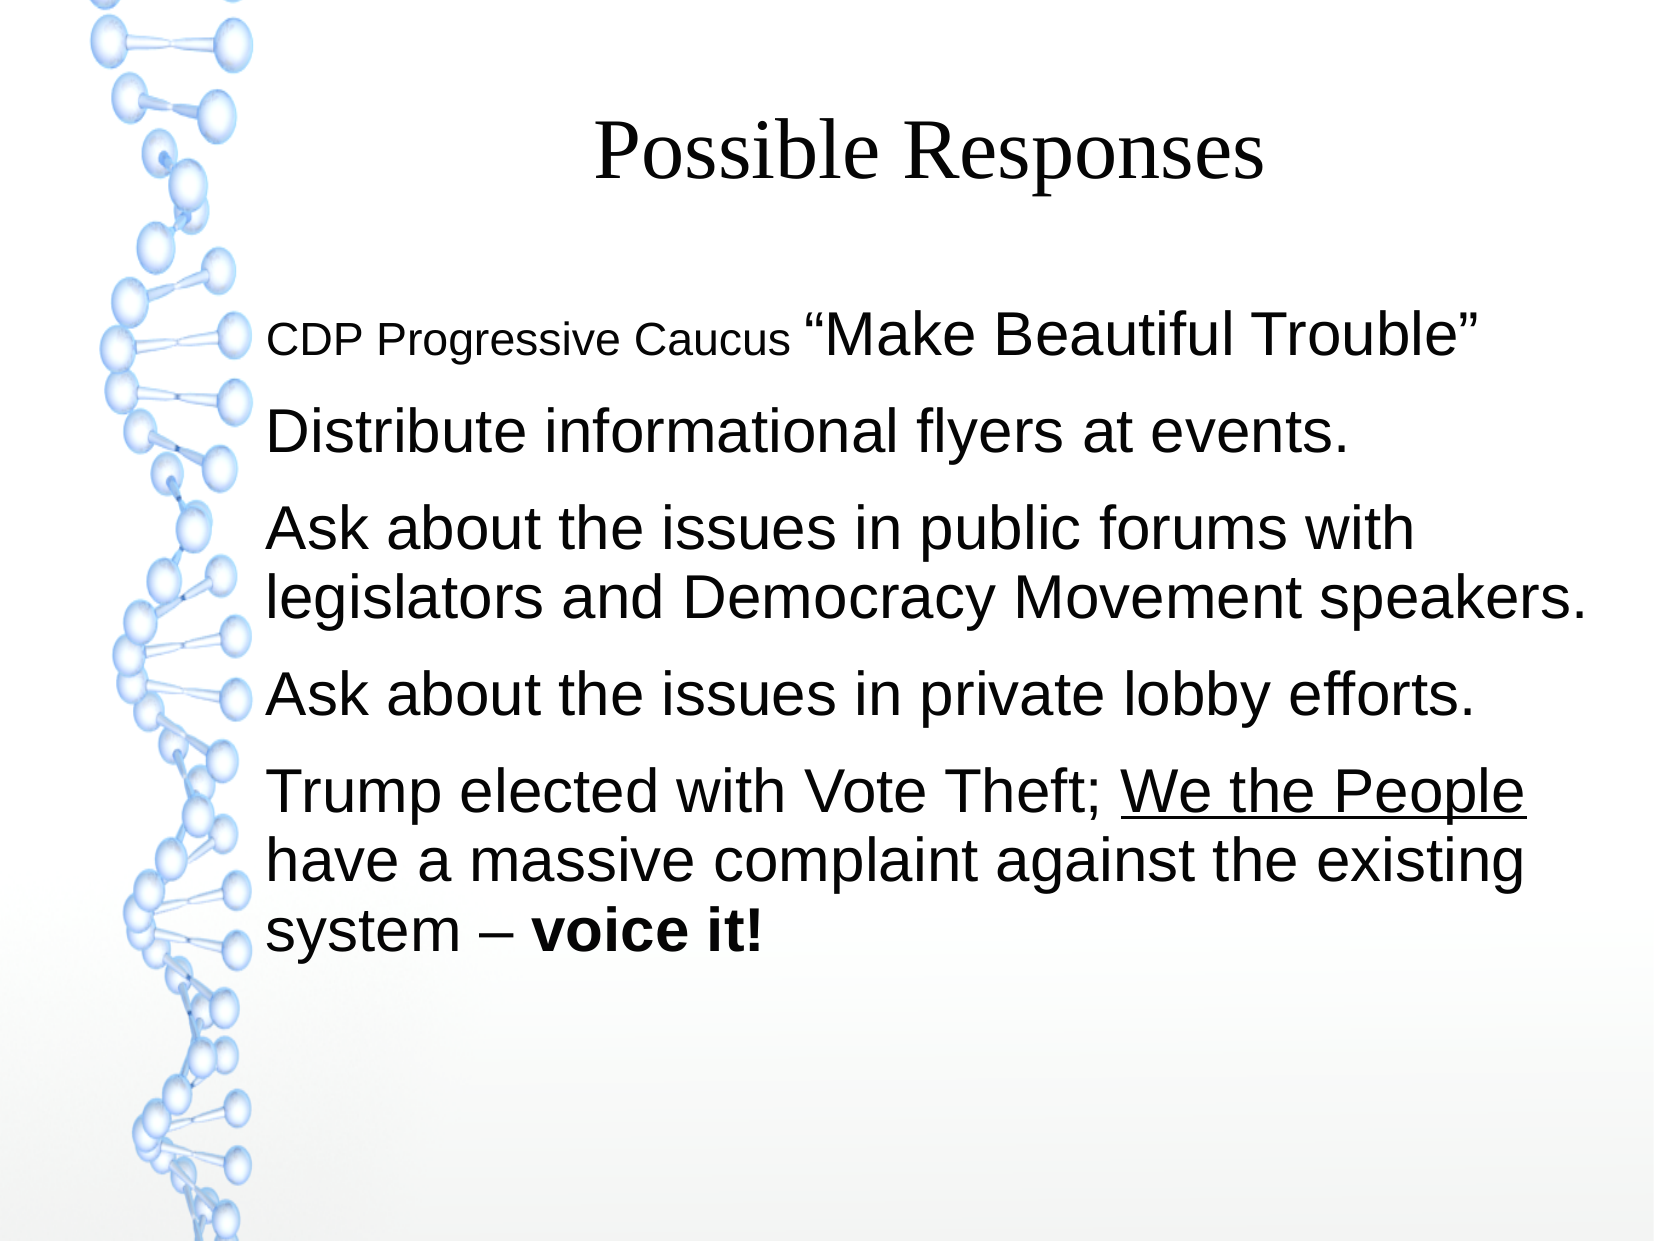

# Possible Responses
CDP Progressive Caucus “Make Beautiful Trouble”
Distribute informational flyers at events.
Ask about the issues in public forums with legislators and Democracy Movement speakers.
Ask about the issues in private lobby efforts.
Trump elected with Vote Theft; We the People have a massive complaint against the existing system – voice it!